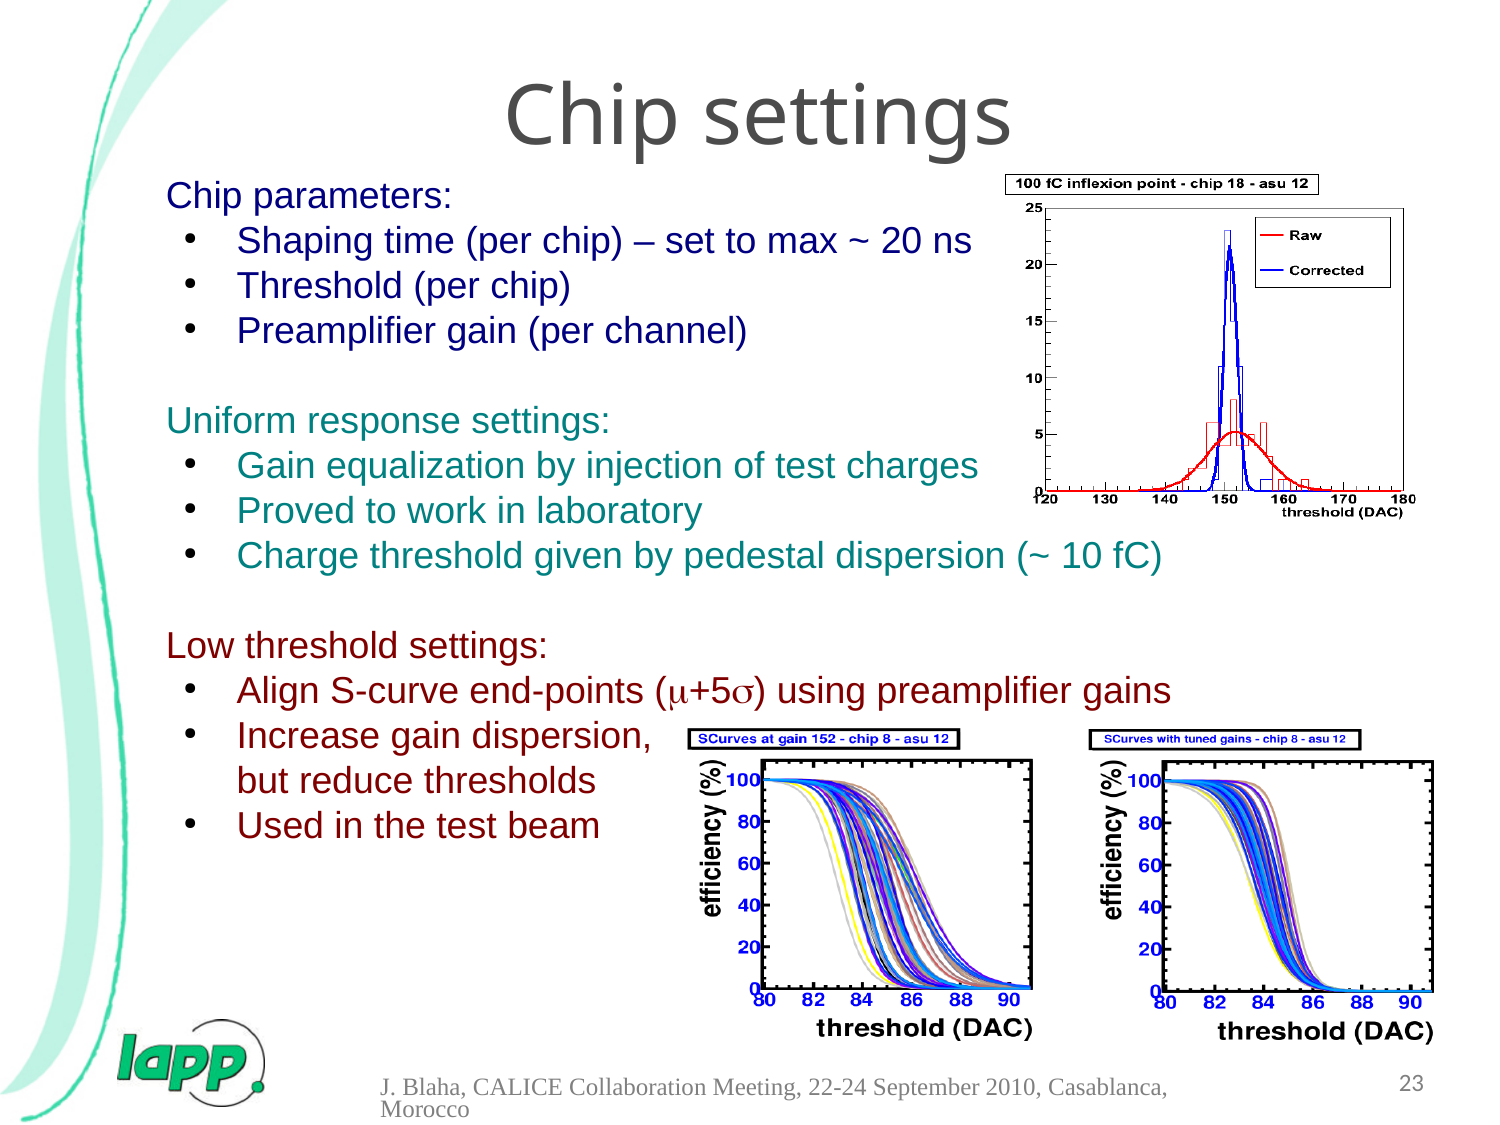

# Chip settings
Chip parameters:
Shaping time (per chip) – set to max ~ 20 ns
Threshold (per chip)
Preamplifier gain (per channel)
Uniform response settings:
Gain equalization by injection of test charges
Proved to work in laboratory
Charge threshold given by pedestal dispersion (~ 10 fC)
Low threshold settings:
Align S-curve end-points (m+5s) using preamplifier gains
Increase gain dispersion,
but reduce thresholds
Used in the test beam
23
J. Blaha, CALICE Collaboration Meeting, 22-24 September 2010, Casablanca, Morocco